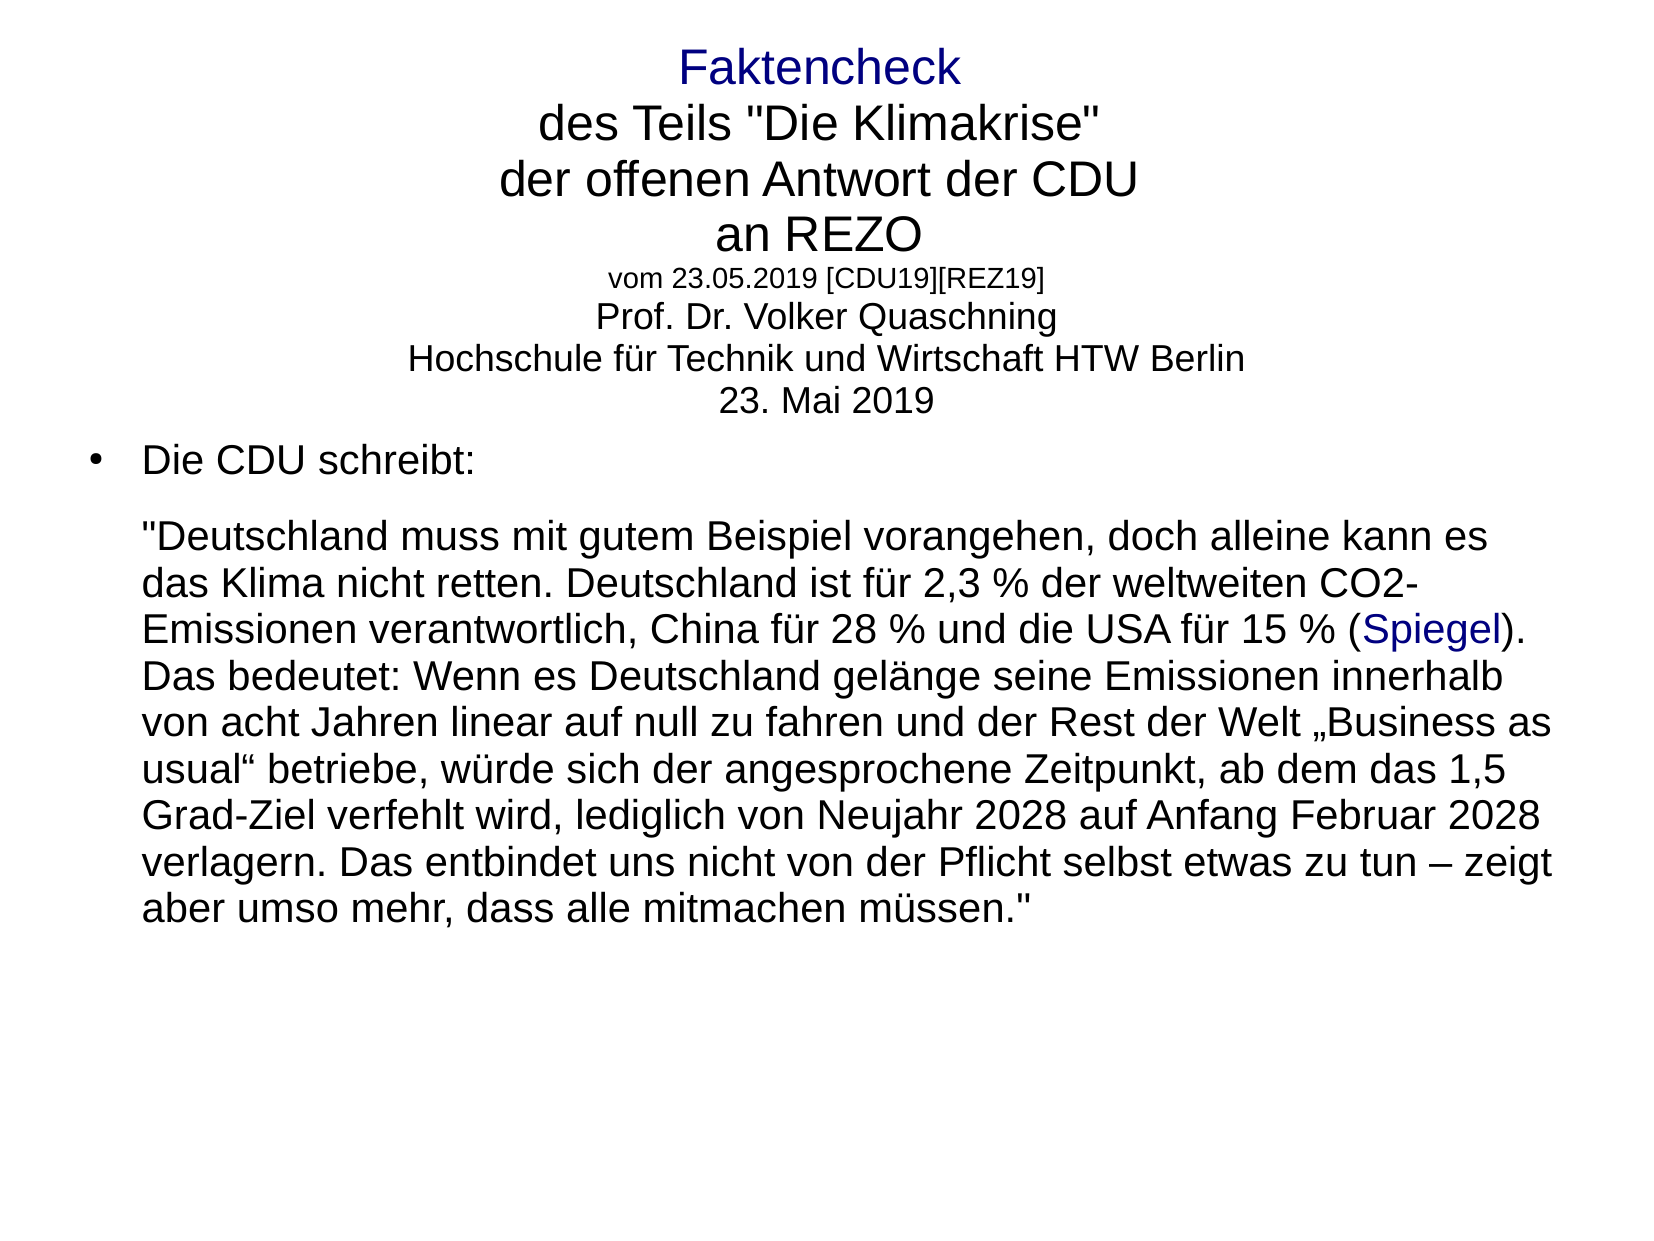

# Faktencheck des Teils "Die Klimakrise" der offenen Antwort der CDU an REZO vom 23.05.2019 [CDU19][REZ19] Prof. Dr. Volker Quaschning Hochschule für Technik und Wirtschaft HTW Berlin 23. Mai 2019
Die CDU schreibt:
"Deutschland muss mit gutem Beispiel vorangehen, doch alleine kann es das Klima nicht retten. Deutschland ist für 2,3 % der weltweiten CO2-Emissionen verantwortlich, China für 28 % und die USA für 15 % (Spiegel). Das bedeutet: Wenn es Deutschland gelänge seine Emissionen innerhalb von acht Jahren linear auf null zu fahren und der Rest der Welt „Business as usual“ betriebe, würde sich der angesprochene Zeitpunkt, ab dem das 1,5 Grad-Ziel verfehlt wird, lediglich von Neujahr 2028 auf Anfang Februar 2028 verlagern. Das entbindet uns nicht von der Pflicht selbst etwas zu tun – zeigt aber umso mehr, dass alle mitmachen müssen."